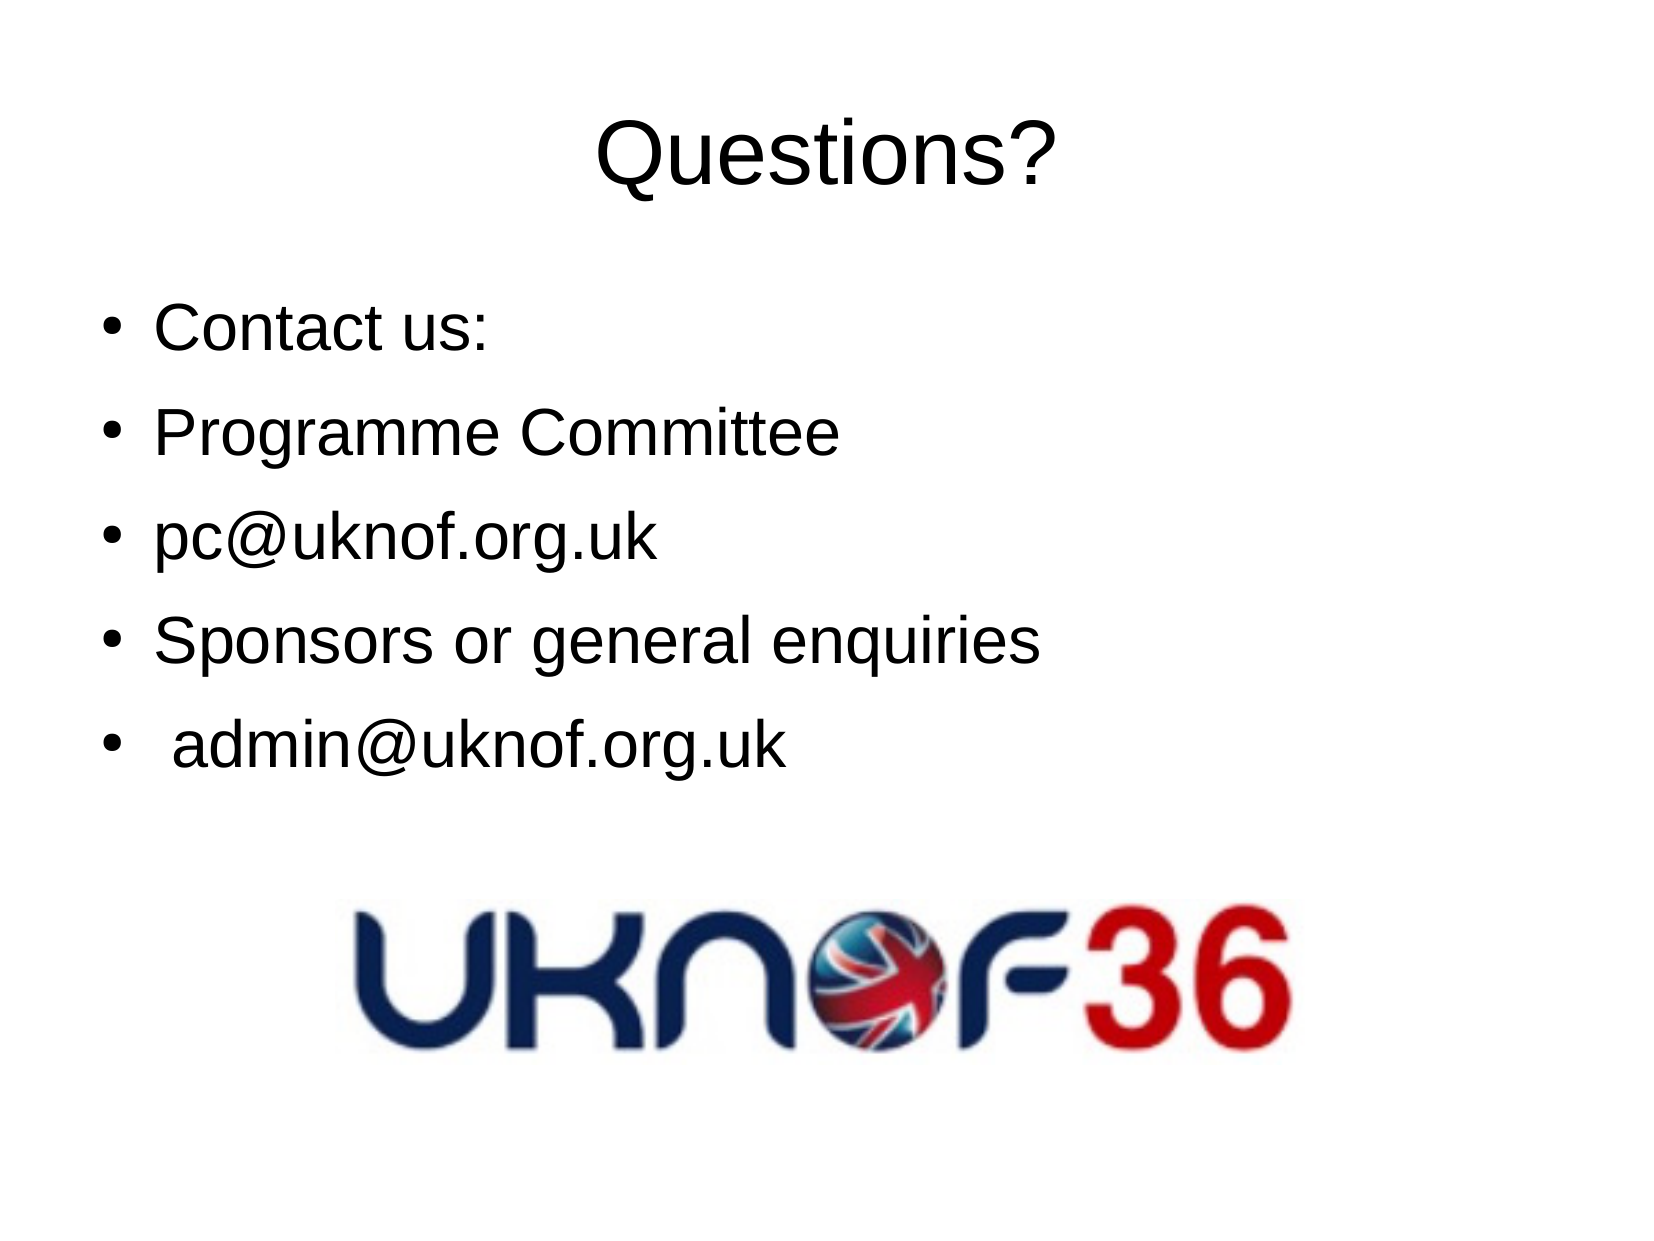

# Questions?
Contact us:
Programme Committee
pc@uknof.org.uk
Sponsors or general enquiries
 admin@uknof.org.uk